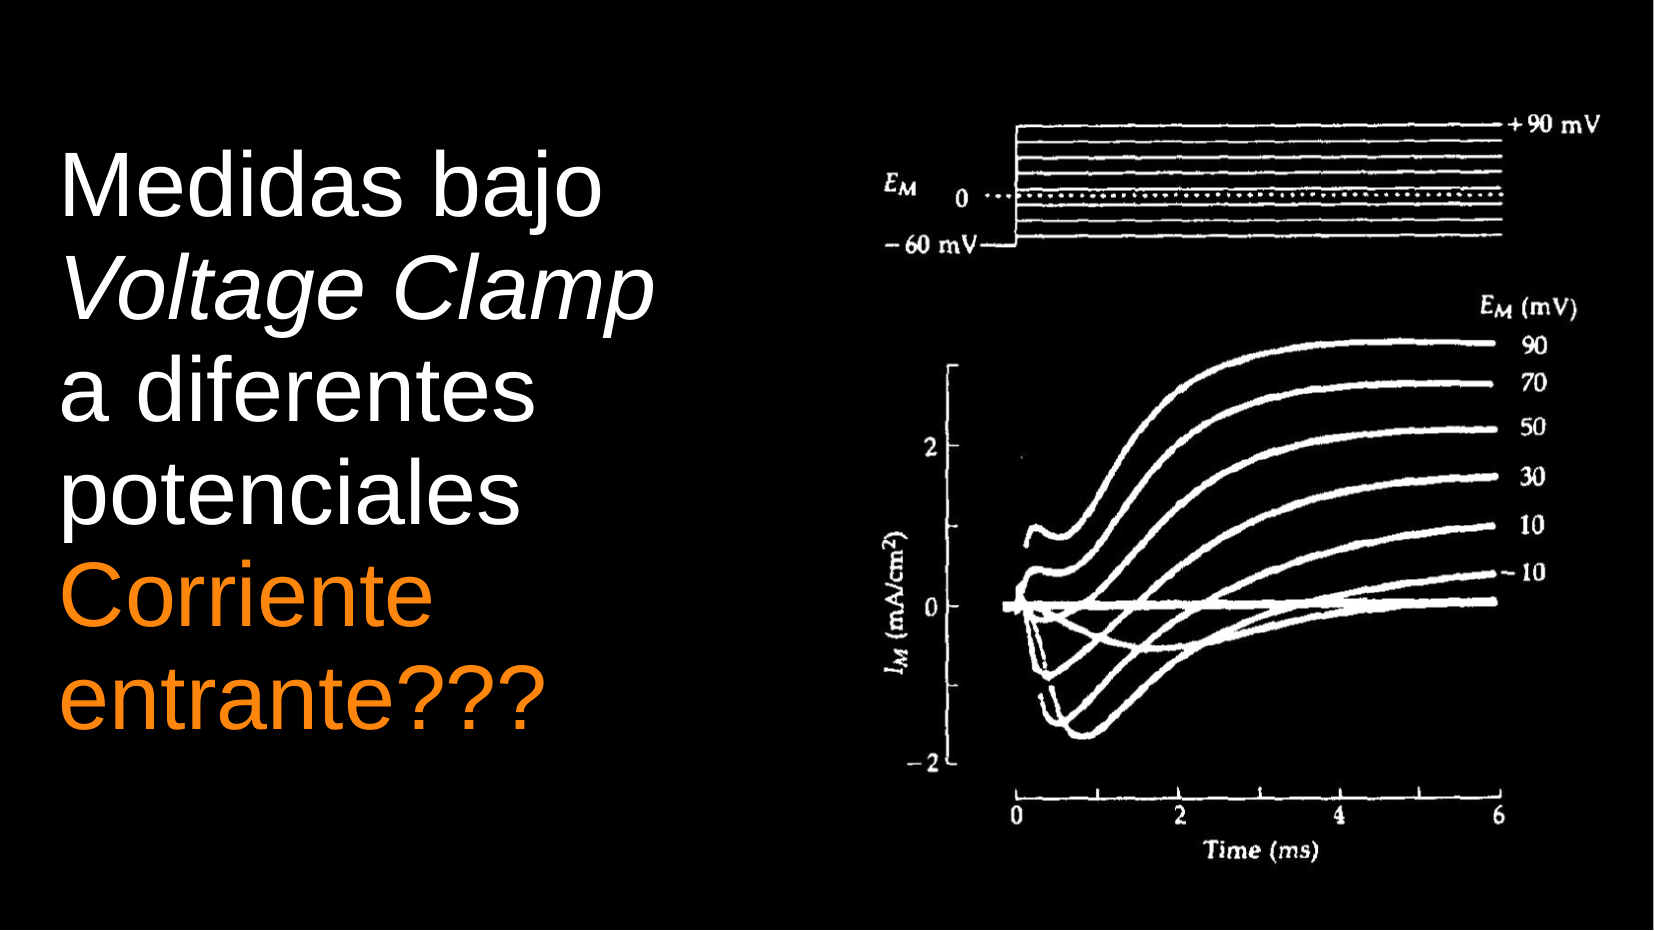

# Medidas bajo Voltage Clamp a diferentes potenciales Corriente entrante???